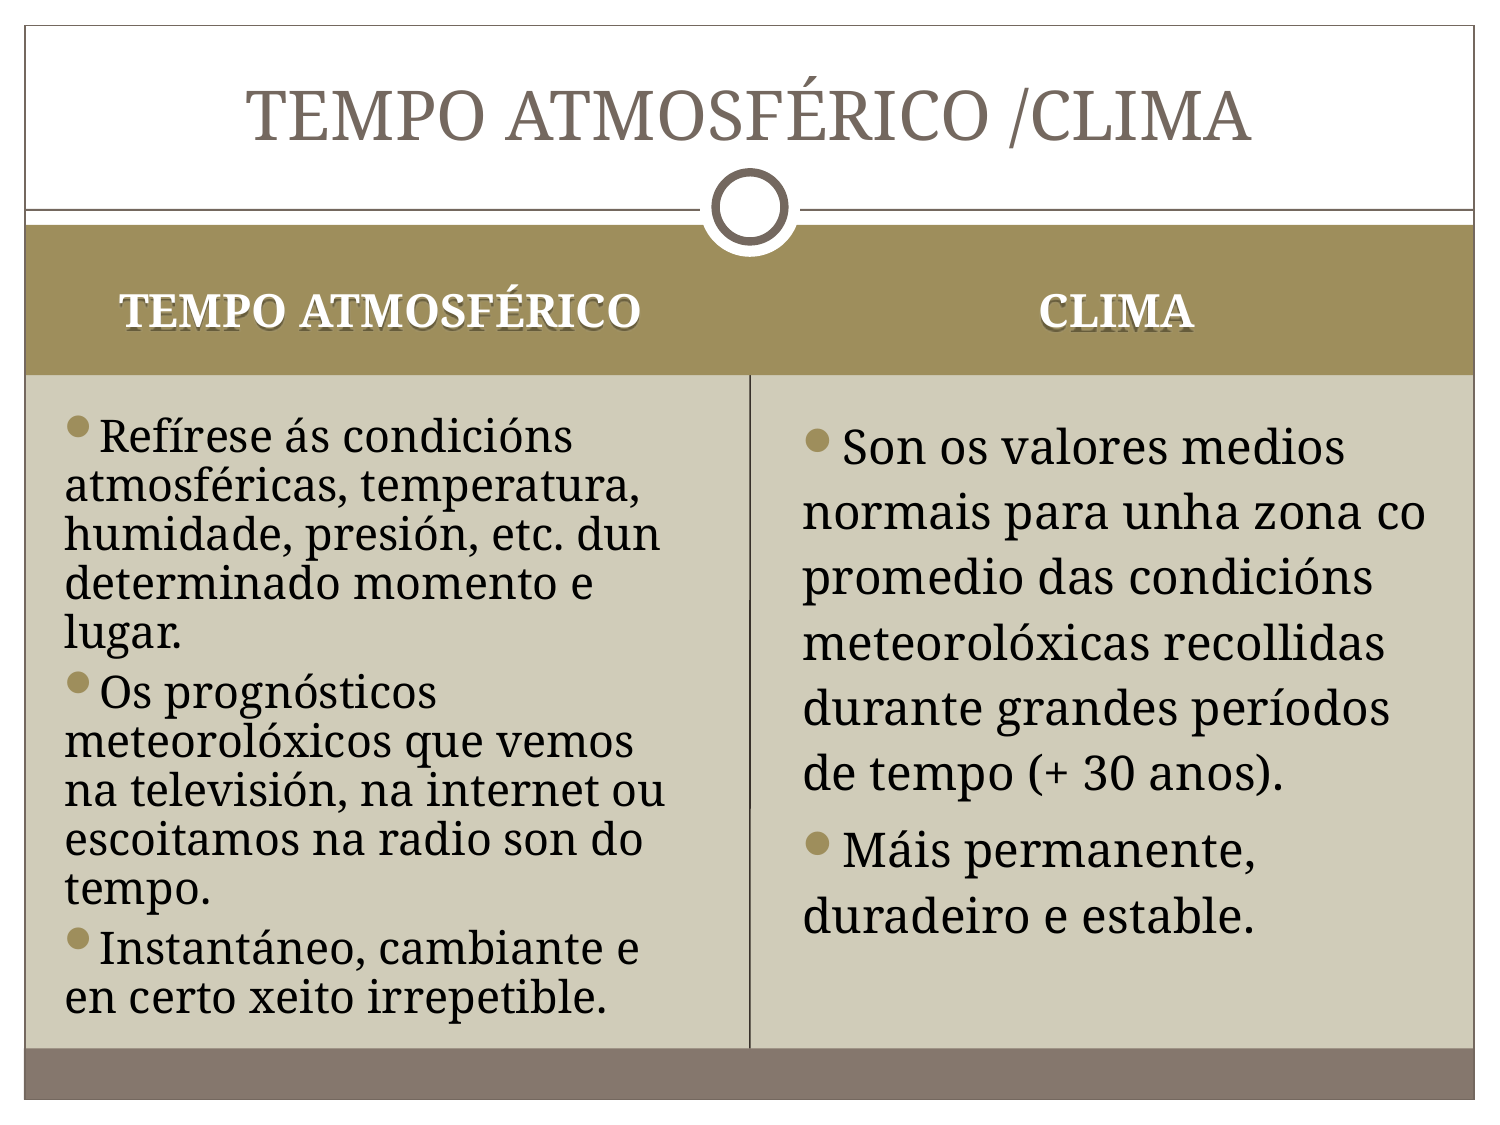

TEMPO ATMOSFÉRICO /CLIMA
CLIMA
# TEMPO ATMOSFÉRICO
Refírese ás condicións atmosféricas, temperatura, humidade, presión, etc. dun determinado momento e lugar.
Os prognósticos meteorolóxicos que vemos na televisión, na internet ou escoitamos na radio son do tempo.
Instantáneo, cambiante e en certo xeito irrepetible.
Son os valores medios normais para unha zona co promedio das condicións meteorolóxicas recollidas durante grandes períodos de tempo (+ 30 anos).
Máis permanente, duradeiro e estable.